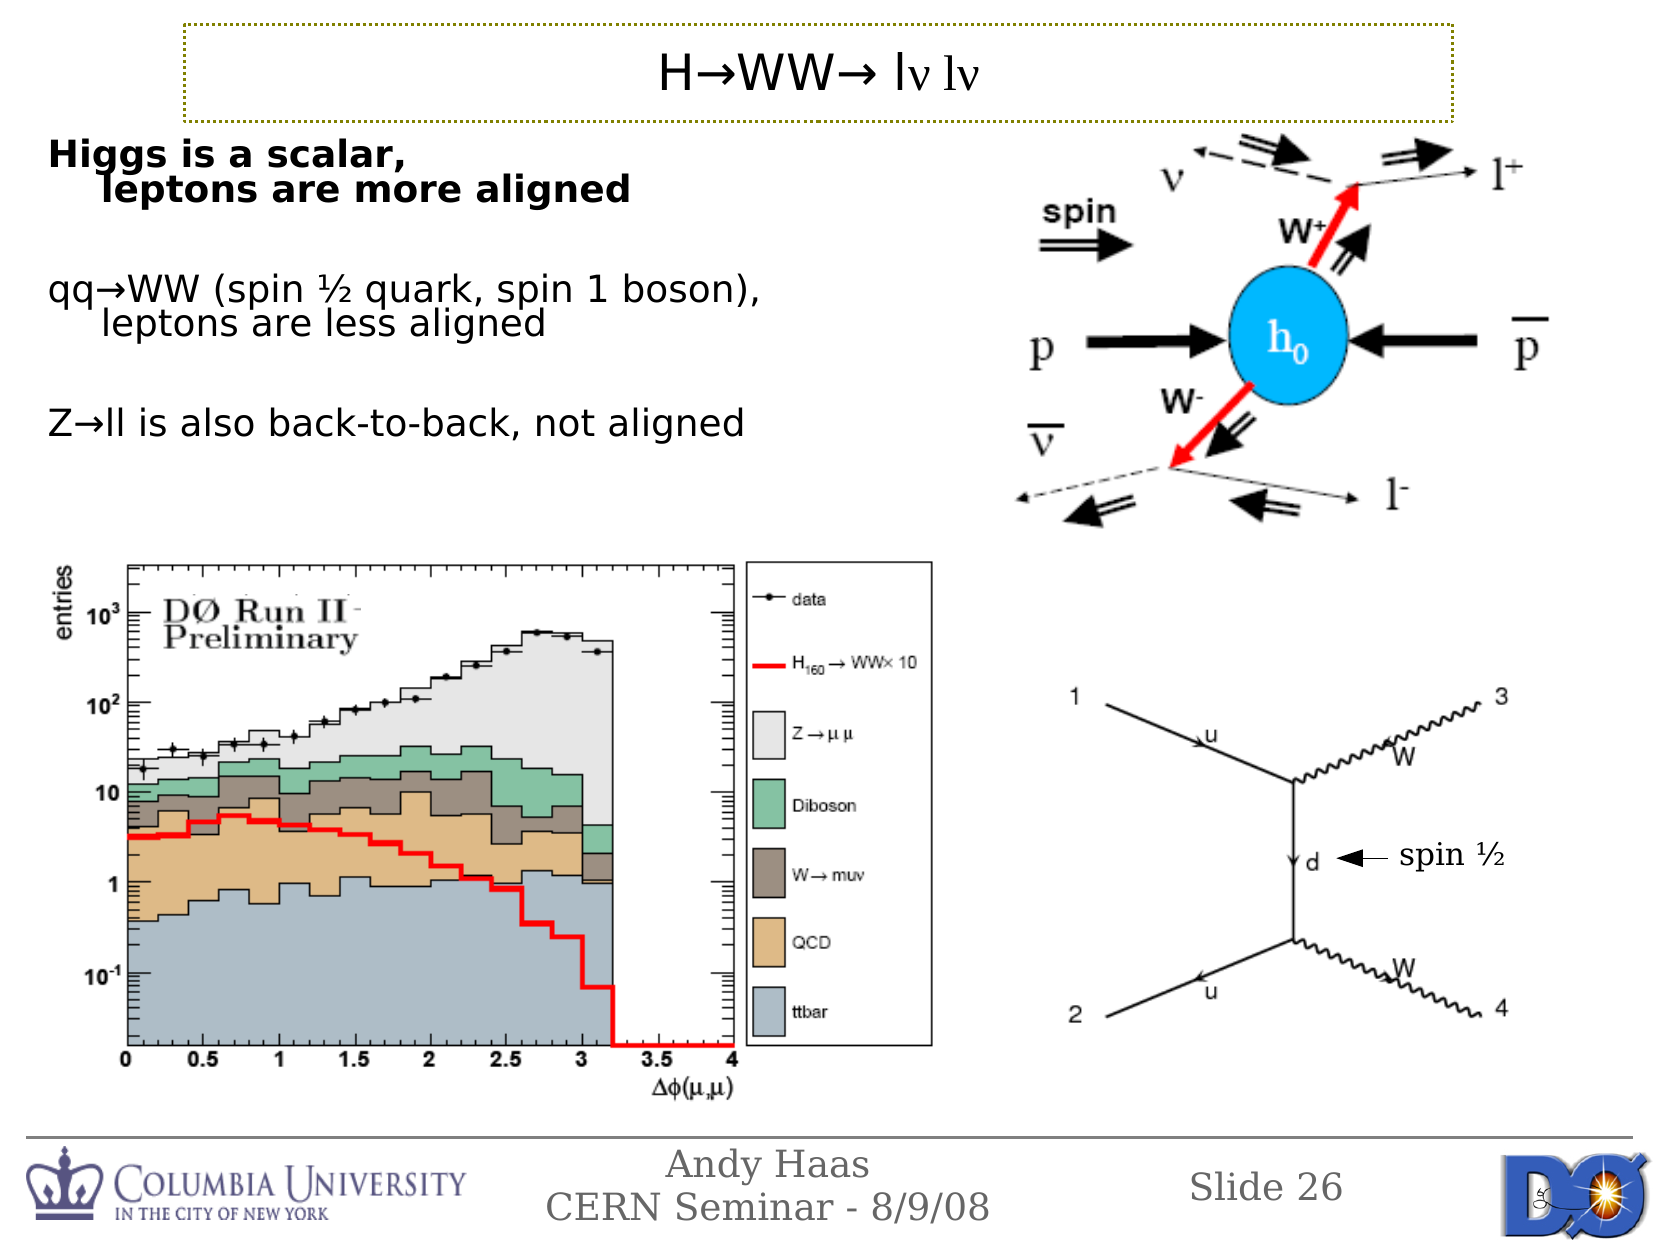

# H→WW→ lν lν
Higgs is a scalar,
leptons are more aligned
qq→WW (spin ½ quark, spin 1 boson),
leptons are less aligned
Z→ll is also back-to-back, not aligned
spin ½